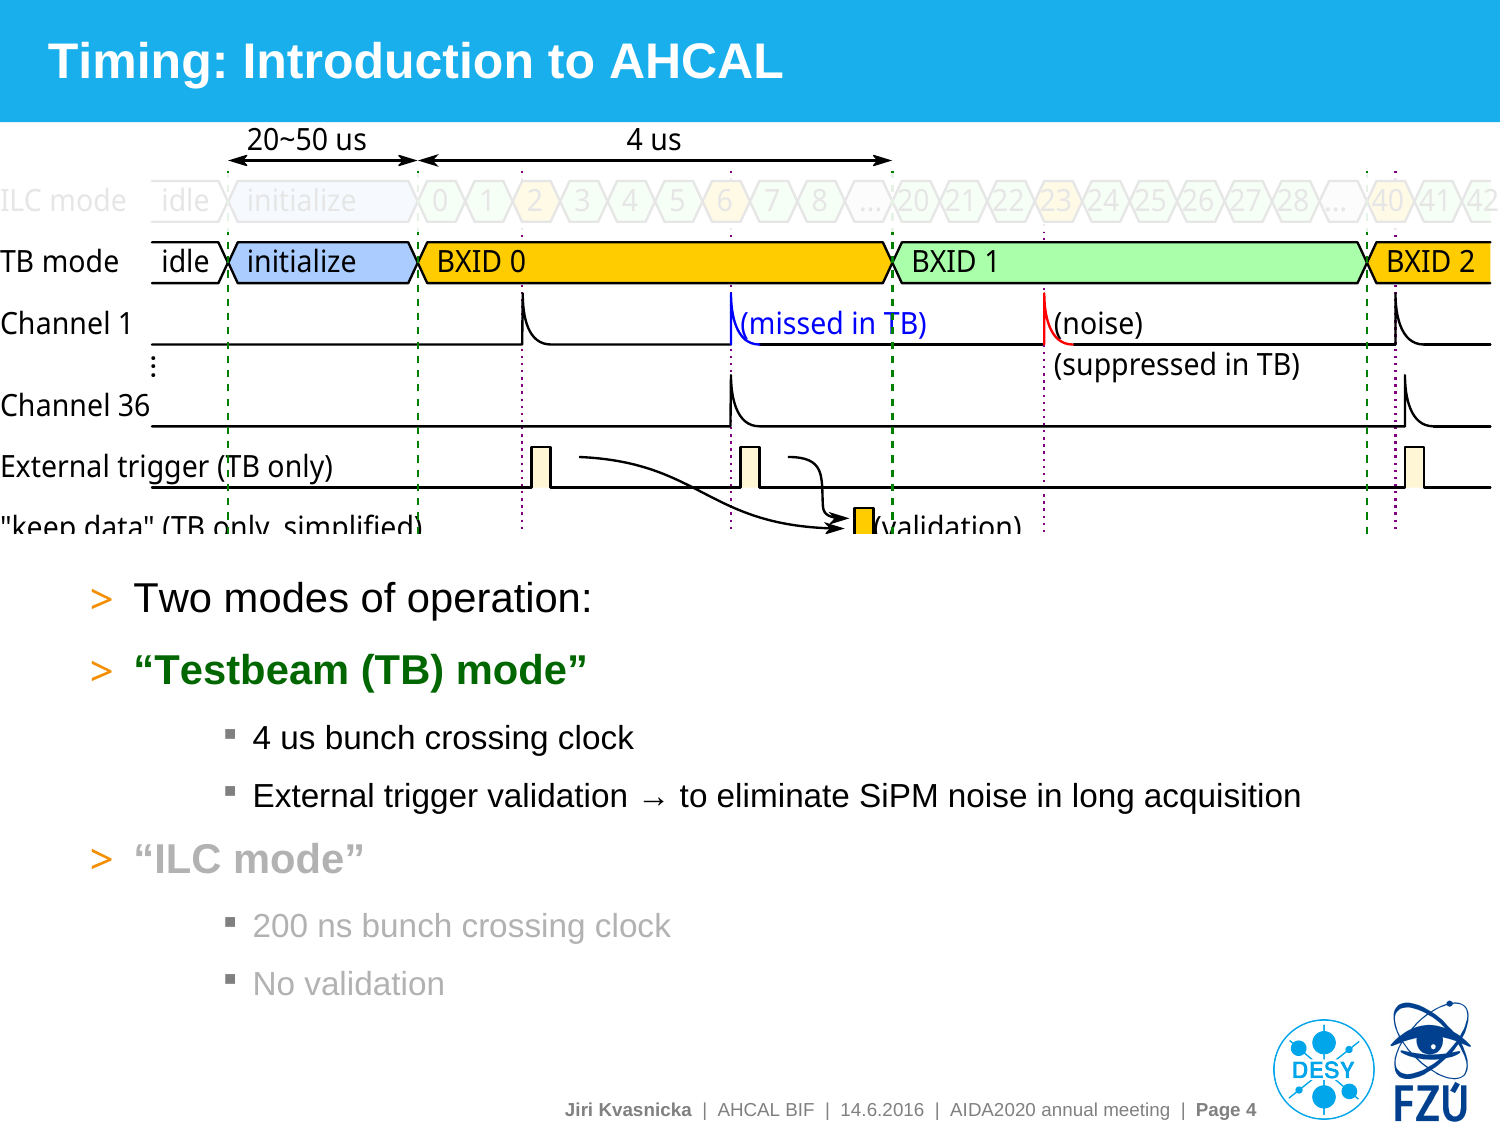

# Timing: Introduction to AHCAL
Two modes of operation:
“Testbeam (TB) mode”
4 us bunch crossing clock
External trigger validation → to eliminate SiPM noise in long acquisition
“ILC mode”
200 ns bunch crossing clock
No validation